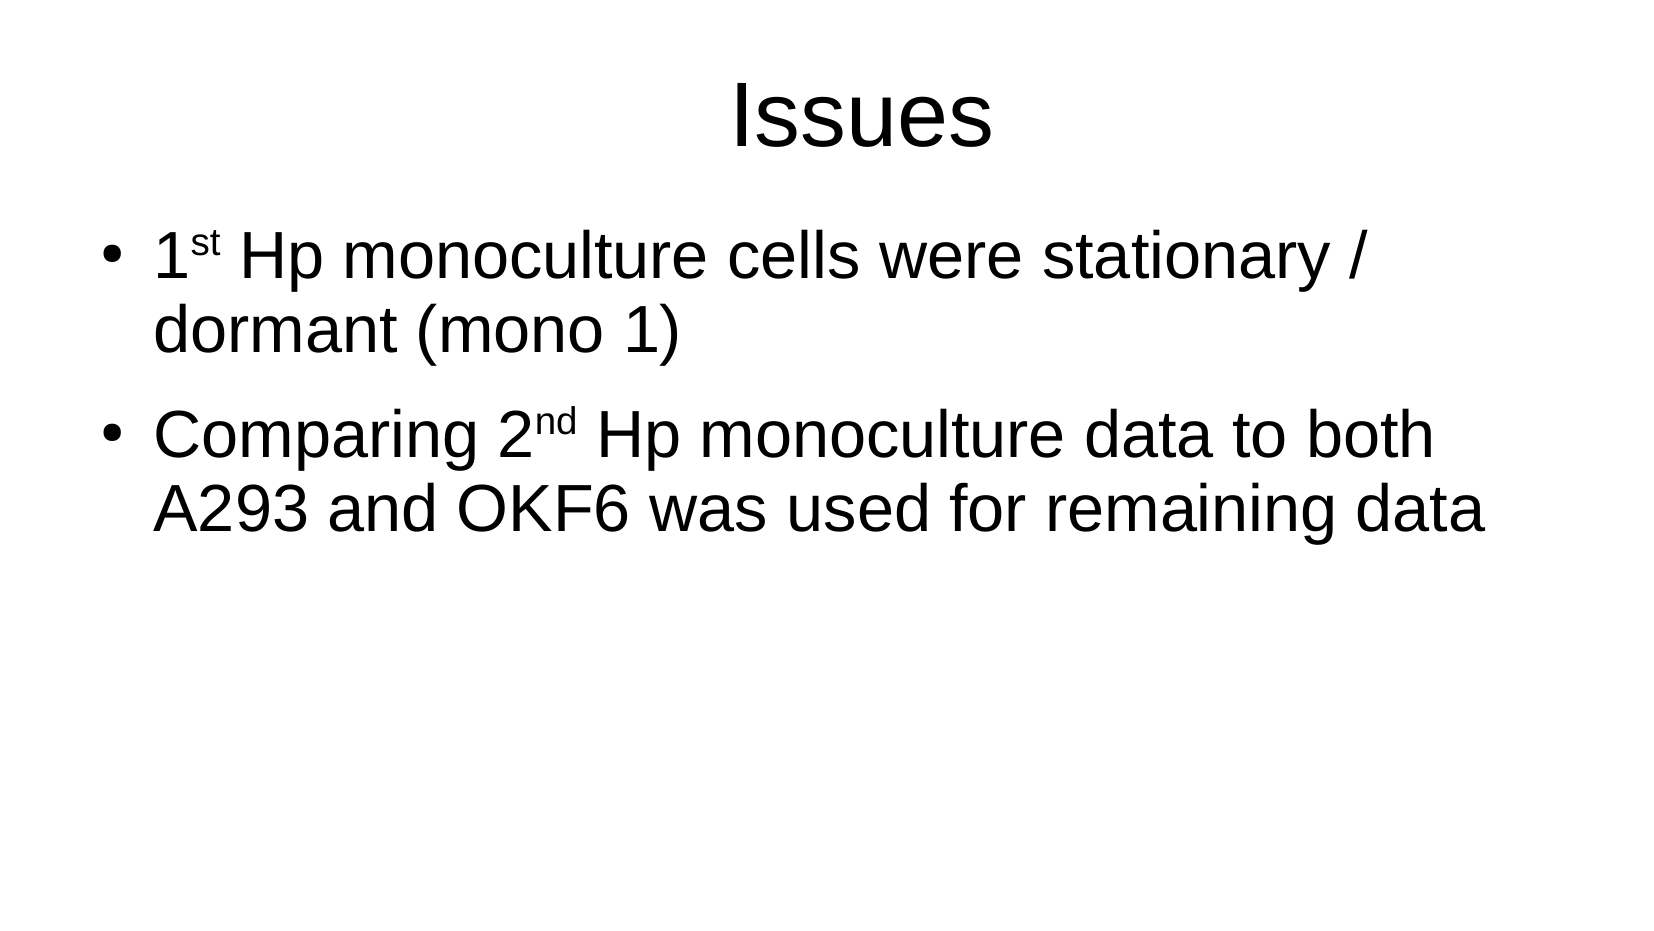

# Issues
1st Hp monoculture cells were stationary / dormant (mono 1)
Comparing 2nd Hp monoculture data to both A293 and OKF6 was used for remaining data